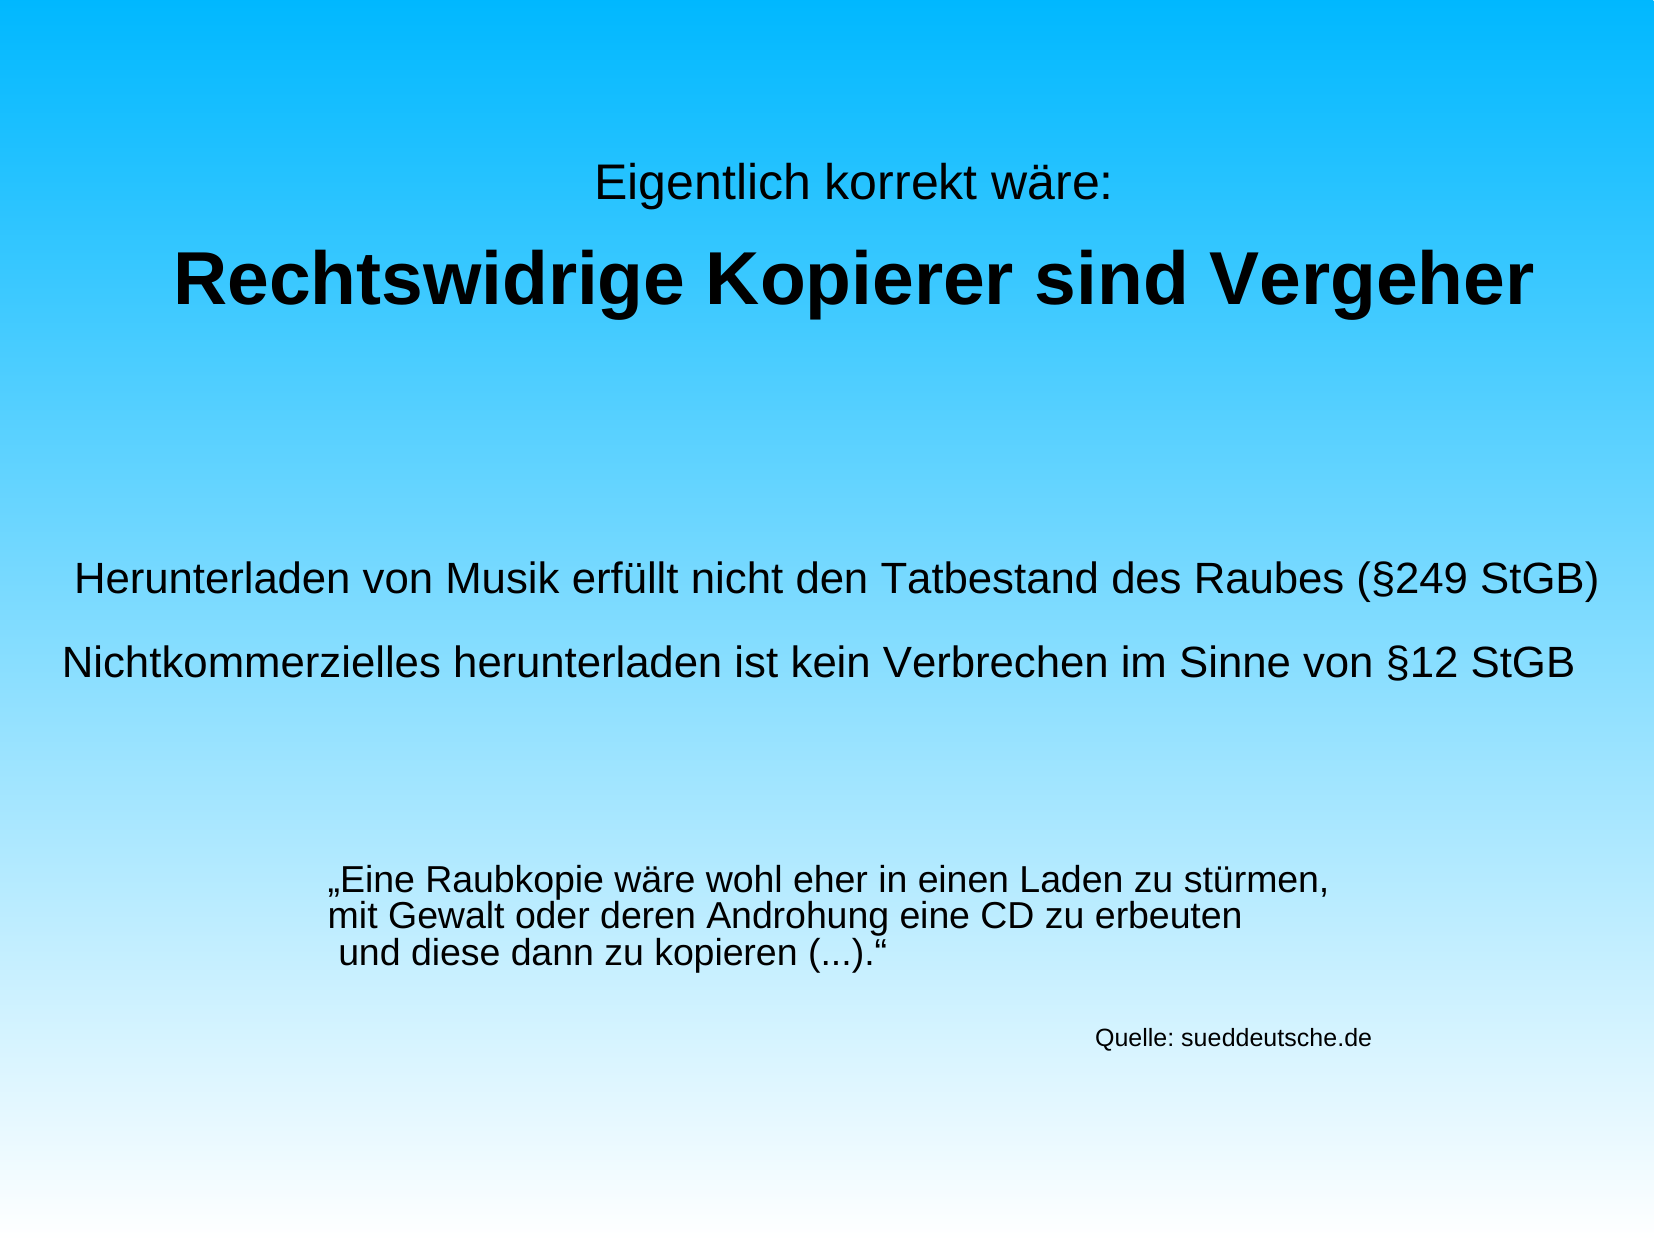

Eigentlich korrekt wäre:
Rechtswidrige Kopierer sind Vergeher
 Herunterladen von Musik erfüllt nicht den Tatbestand des Raubes (§249 StGB)
Nichtkommerzielles herunterladen ist kein Verbrechen im Sinne von §12 StGB
„Eine Raubkopie wäre wohl eher in einen Laden zu stürmen,
mit Gewalt oder deren Androhung eine CD zu erbeuten
 und diese dann zu kopieren (...).“
Quelle: sueddeutsche.de